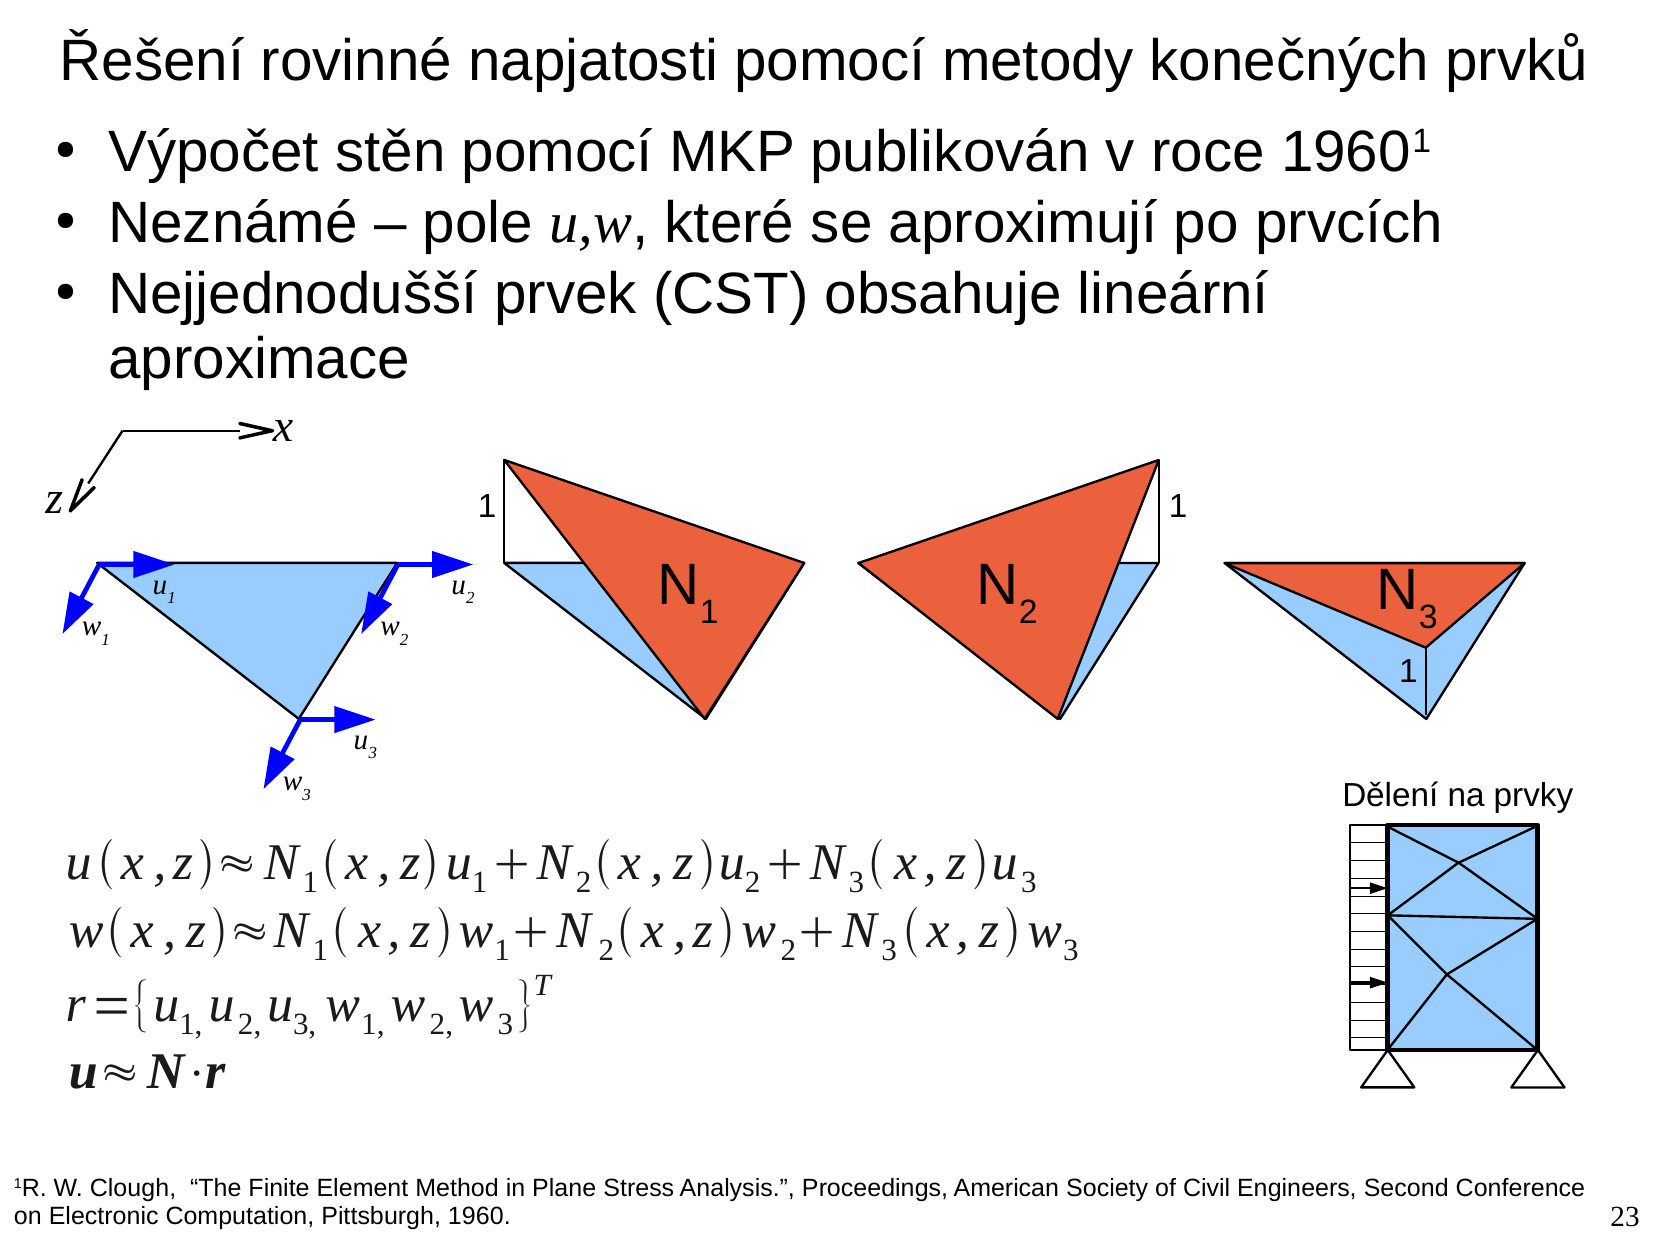

# Řešení rovinné napjatosti pomocí metody konečných prvků
Výpočet stěn pomocí MKP publikován v roce 19601
Neznámé – pole u,w, které se aproximují po prvcích
Nejjednodušší prvek (CST) obsahuje lineární aproximace
x
z
1
1
N1
N2
N3
u1
u2
w1
w2
1
u3
w3
Dělení na prvky
1R. W. Clough, “The Finite Element Method in Plane Stress Analysis.”, Proceedings, American Society of Civil Engineers, Second Conference on Electronic Computation, Pittsburgh, 1960.
23